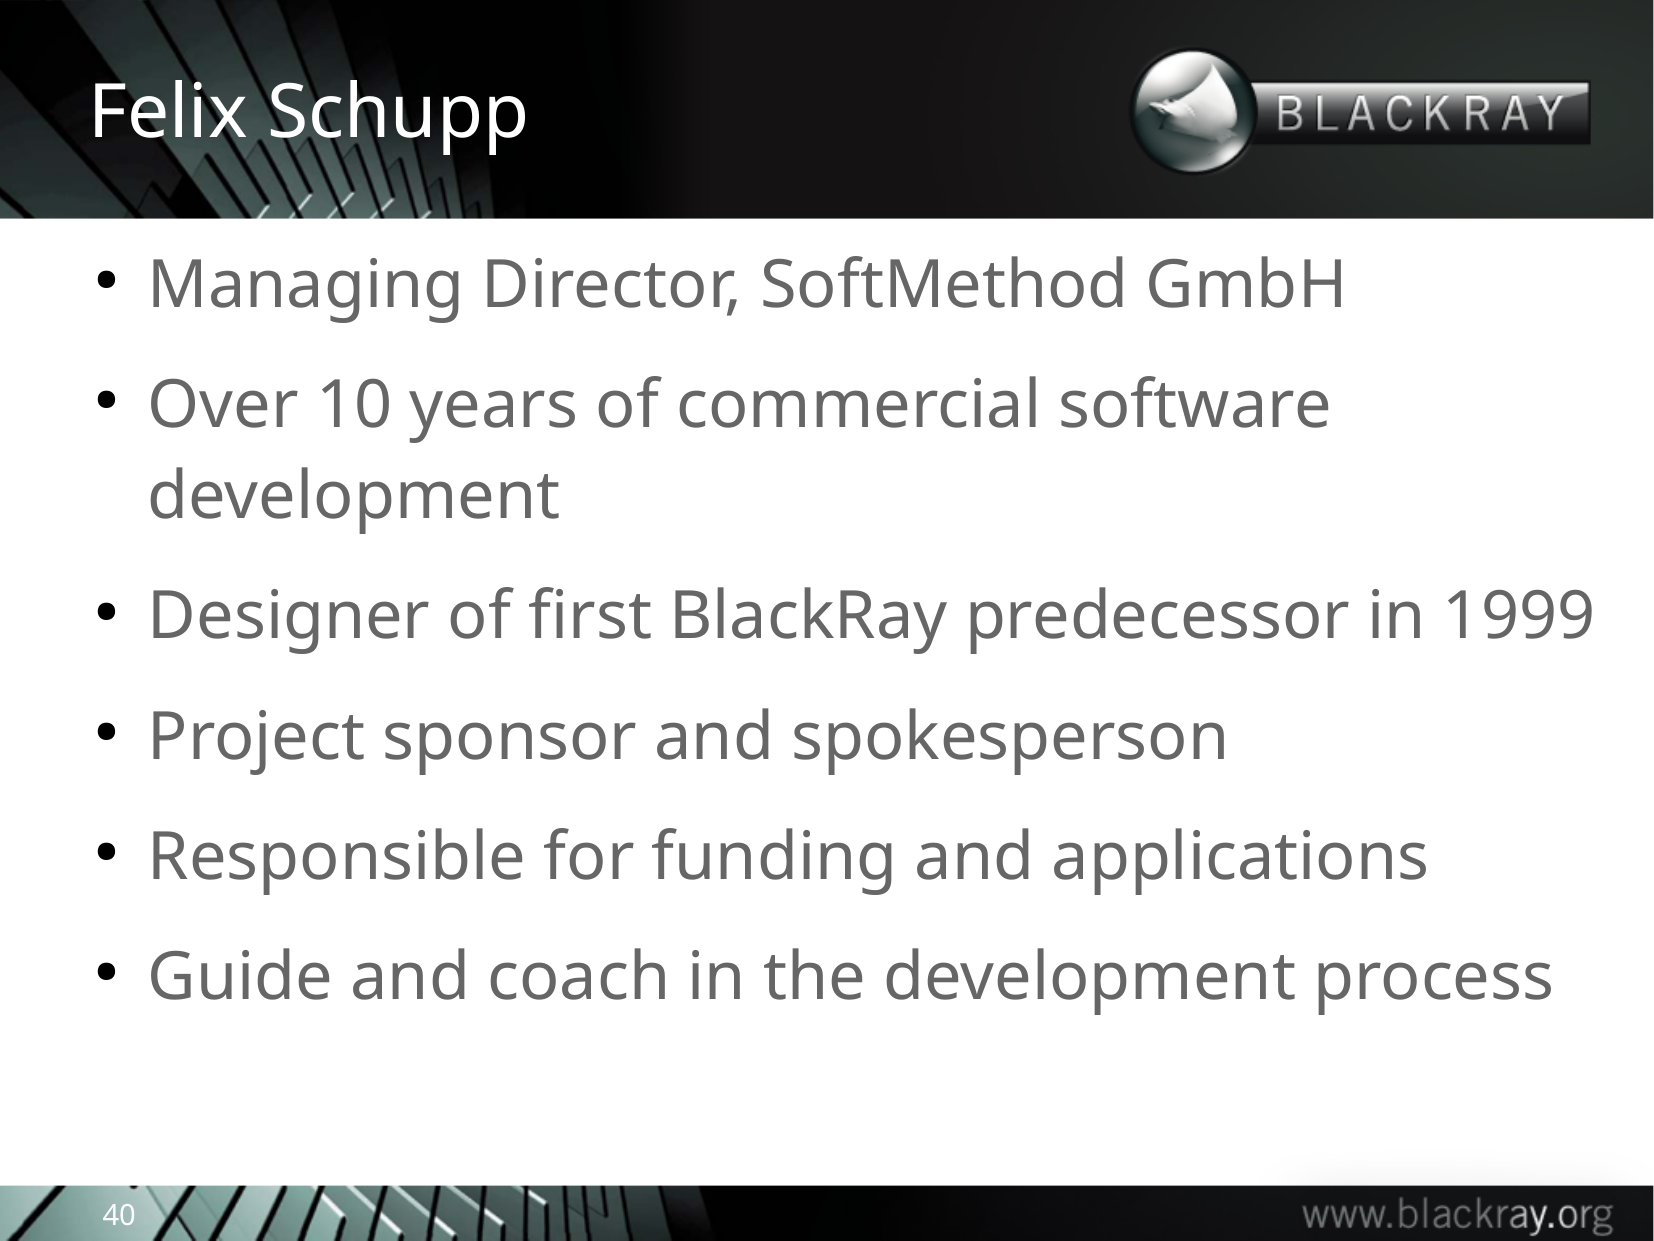

# Felix Schupp
Managing Director, SoftMethod GmbH
Over 10 years of commercial software development
Designer of first BlackRay predecessor in 1999
Project sponsor and spokesperson
Responsible for funding and applications
Guide and coach in the development process